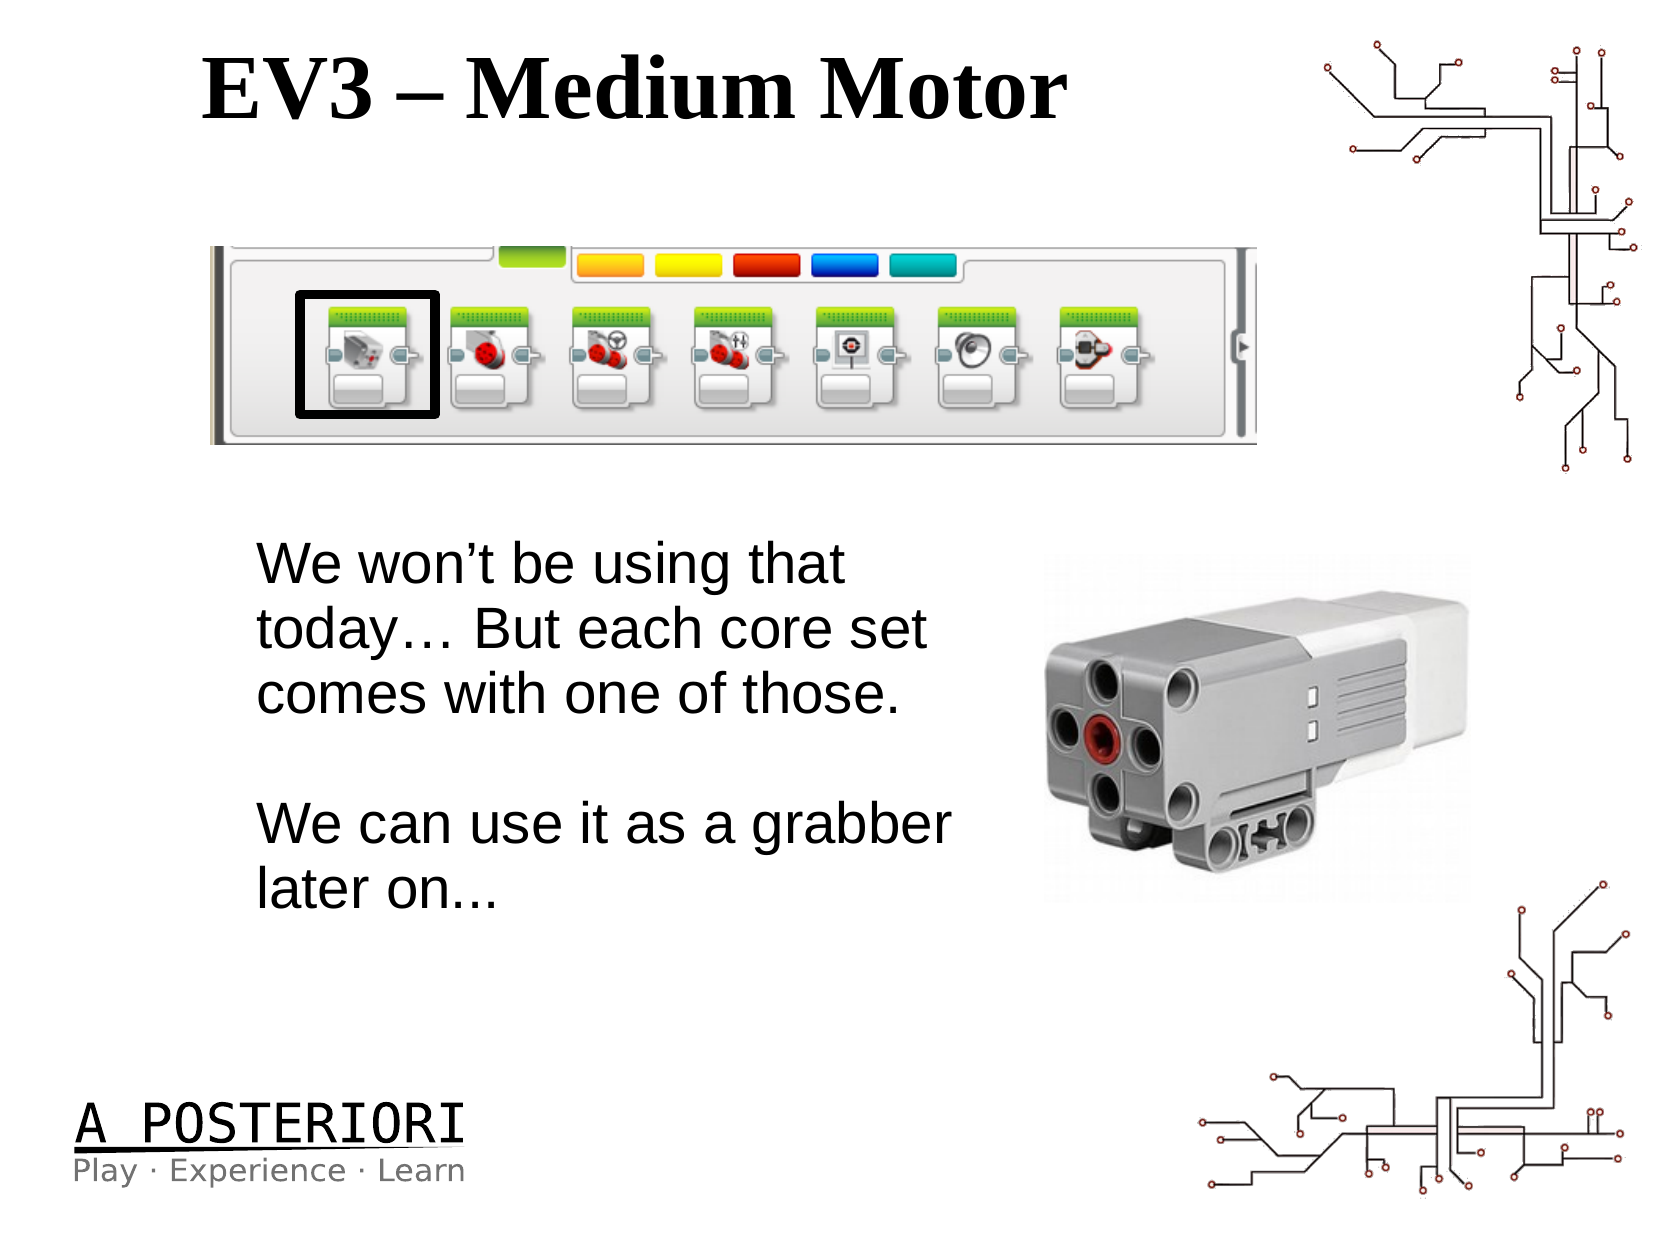

# EV3 – Medium Motor
We won’t be using that today… But each core set comes with one of those.
We can use it as a grabber later on...